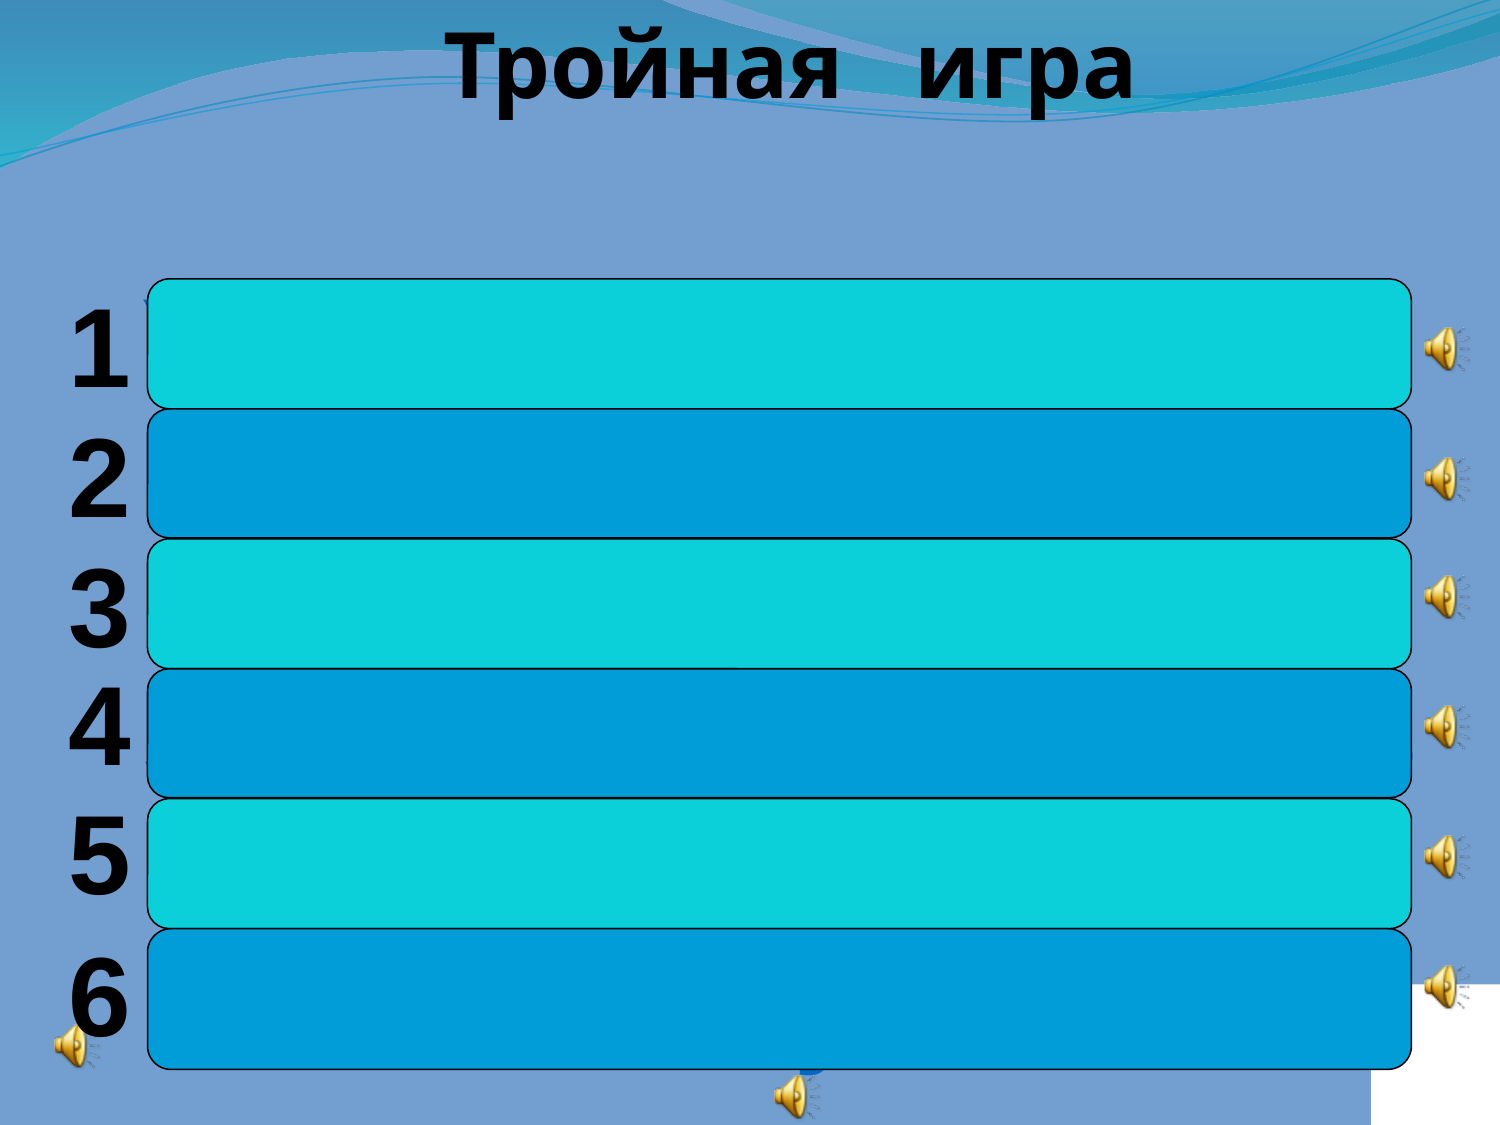

Тройная игра
Учить 28
Ставить «2» 26
Проверять тетради 21
Задавать д/з 15
Вызывать к доске 9
Ставить в тупик 1
1
2
3
4
5
6